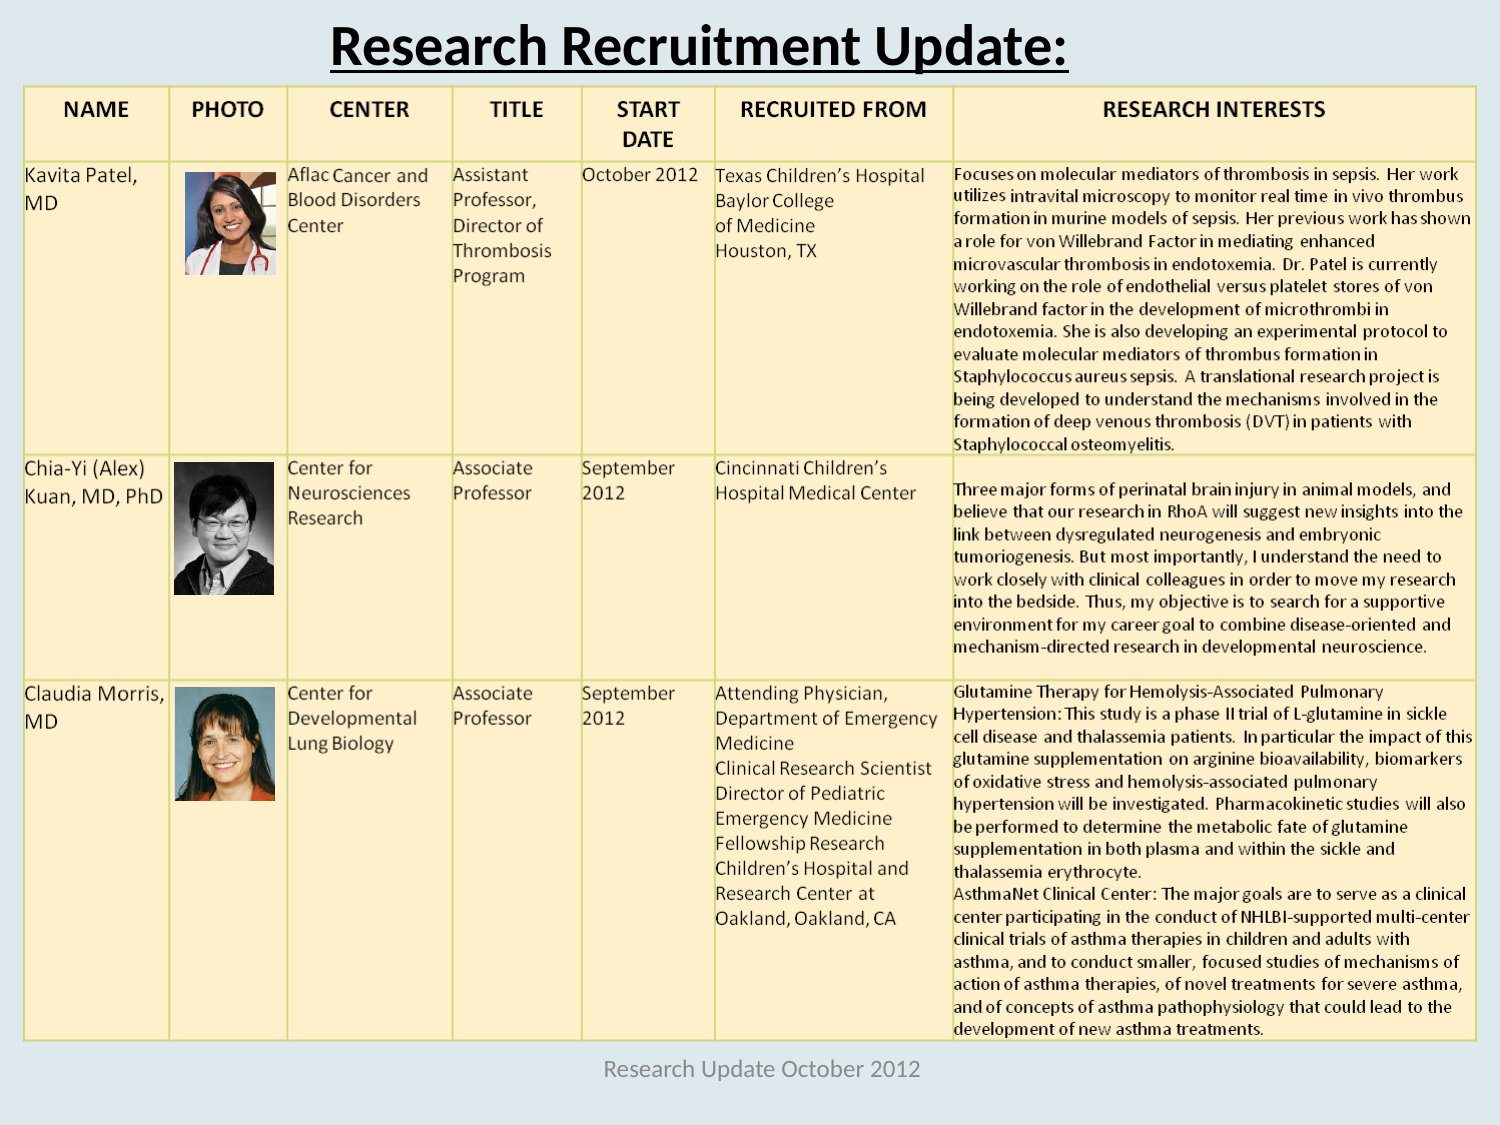

Research Recruitment Update:
Research Update October 2012